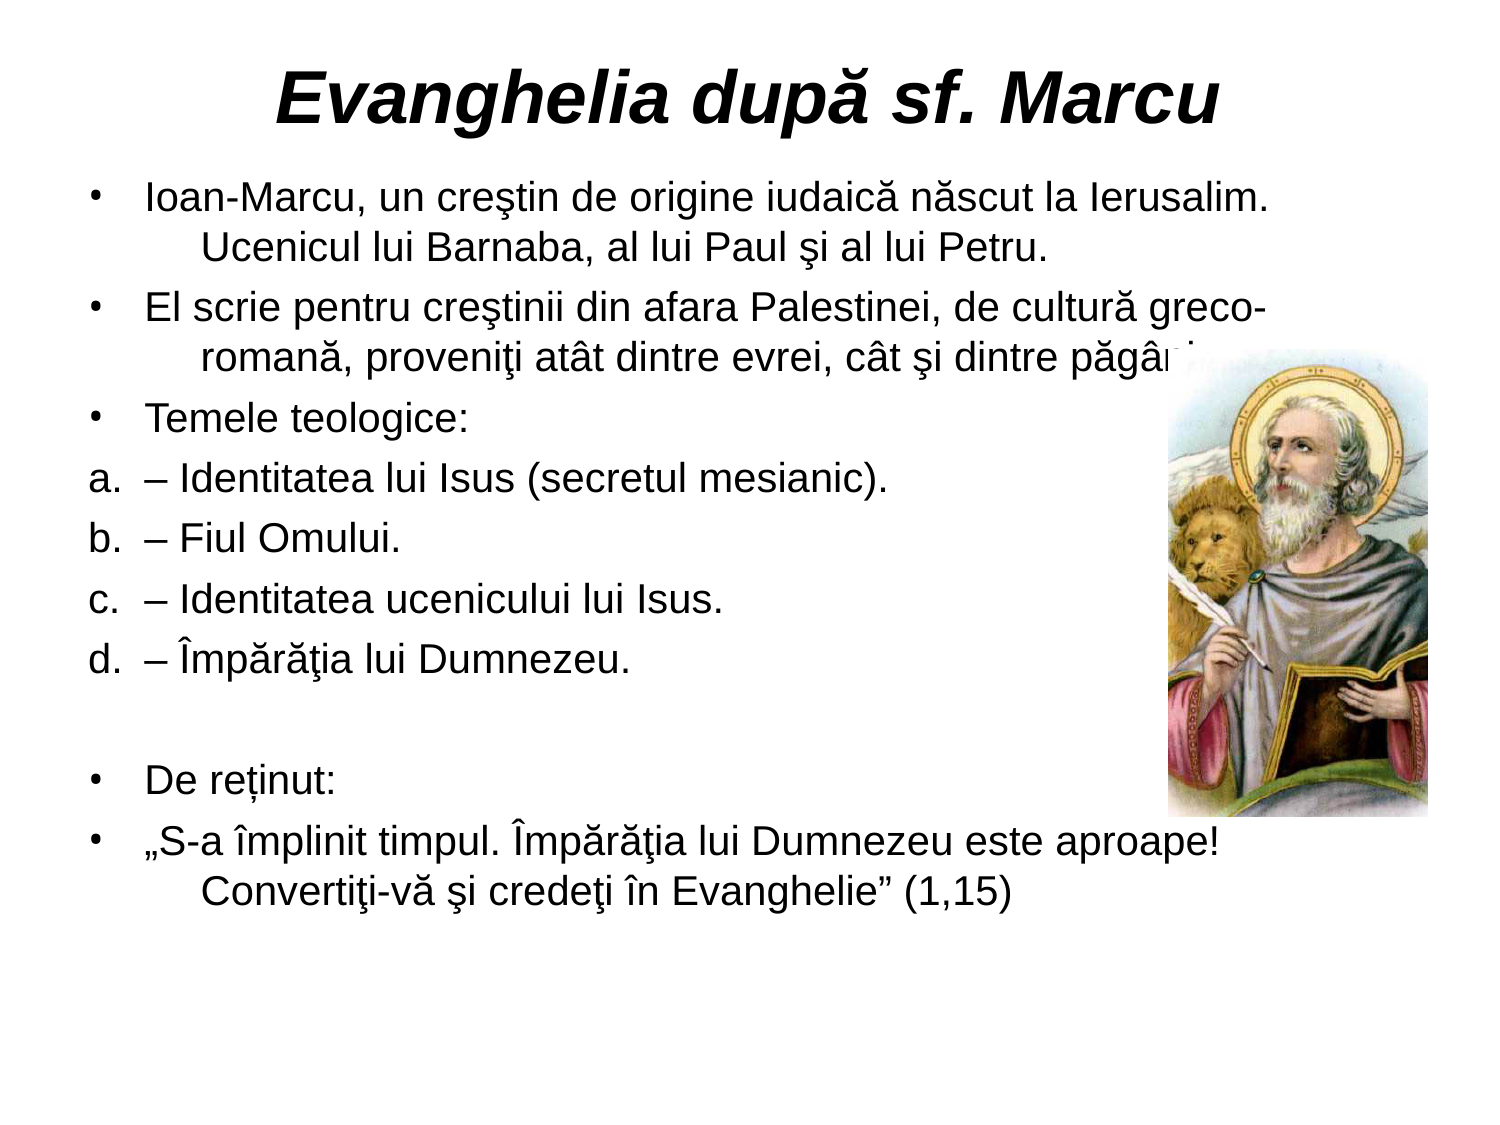

# Evanghelia după sf. Marcu
Ioan-Marcu, un creştin de origine iudaică născut la Ierusalim. Ucenicul lui Barnaba, al lui Paul şi al lui Petru.
El scrie pentru creştinii din afara Palestinei, de cultură greco-romană, proveniţi atât dintre evrei, cât şi dintre păgâni.
Temele teologice:
– Identitatea lui Isus (secretul mesianic).
– Fiul Omului.
– Identitatea ucenicului lui Isus.
– Împărăţia lui Dumnezeu.
De reținut:
„S-a împlinit timpul. Împărăţia lui Dumnezeu este aproape! Convertiţi-vă şi credeţi în Evanghelie” (1,15)